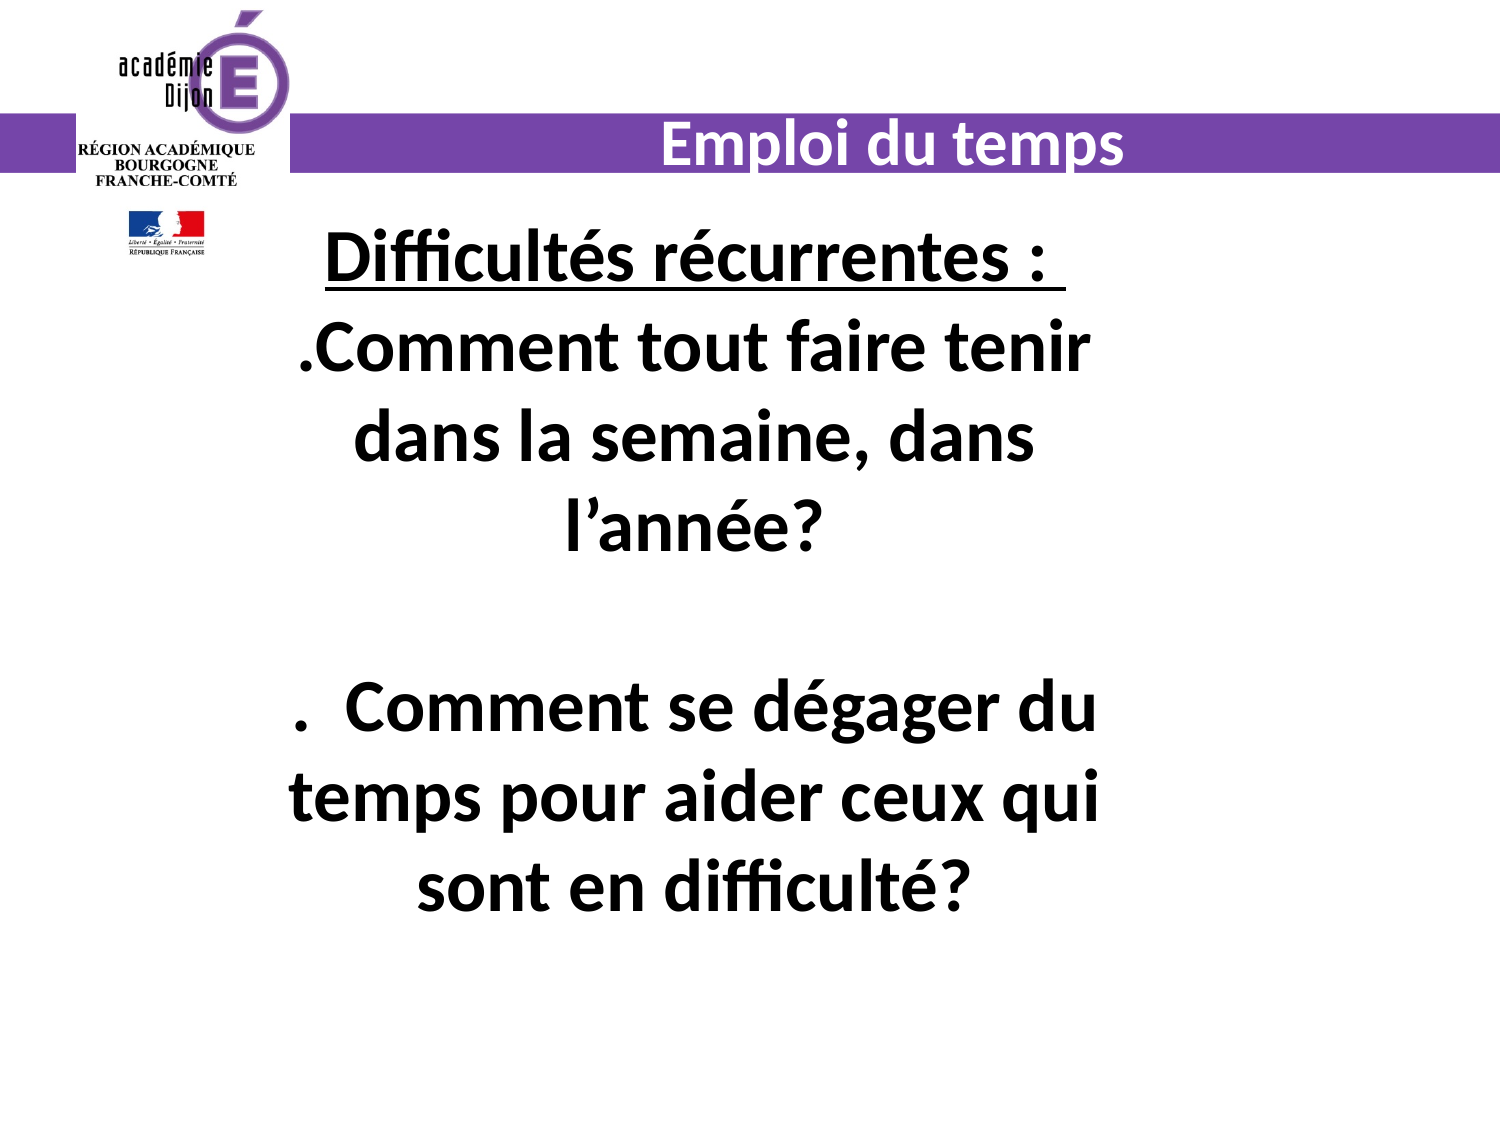

# Emploi du temps
Difficultés récurrentes :
.Comment tout faire tenir dans la semaine, dans l’année?
. Comment se dégager du temps pour aider ceux qui sont en difficulté?